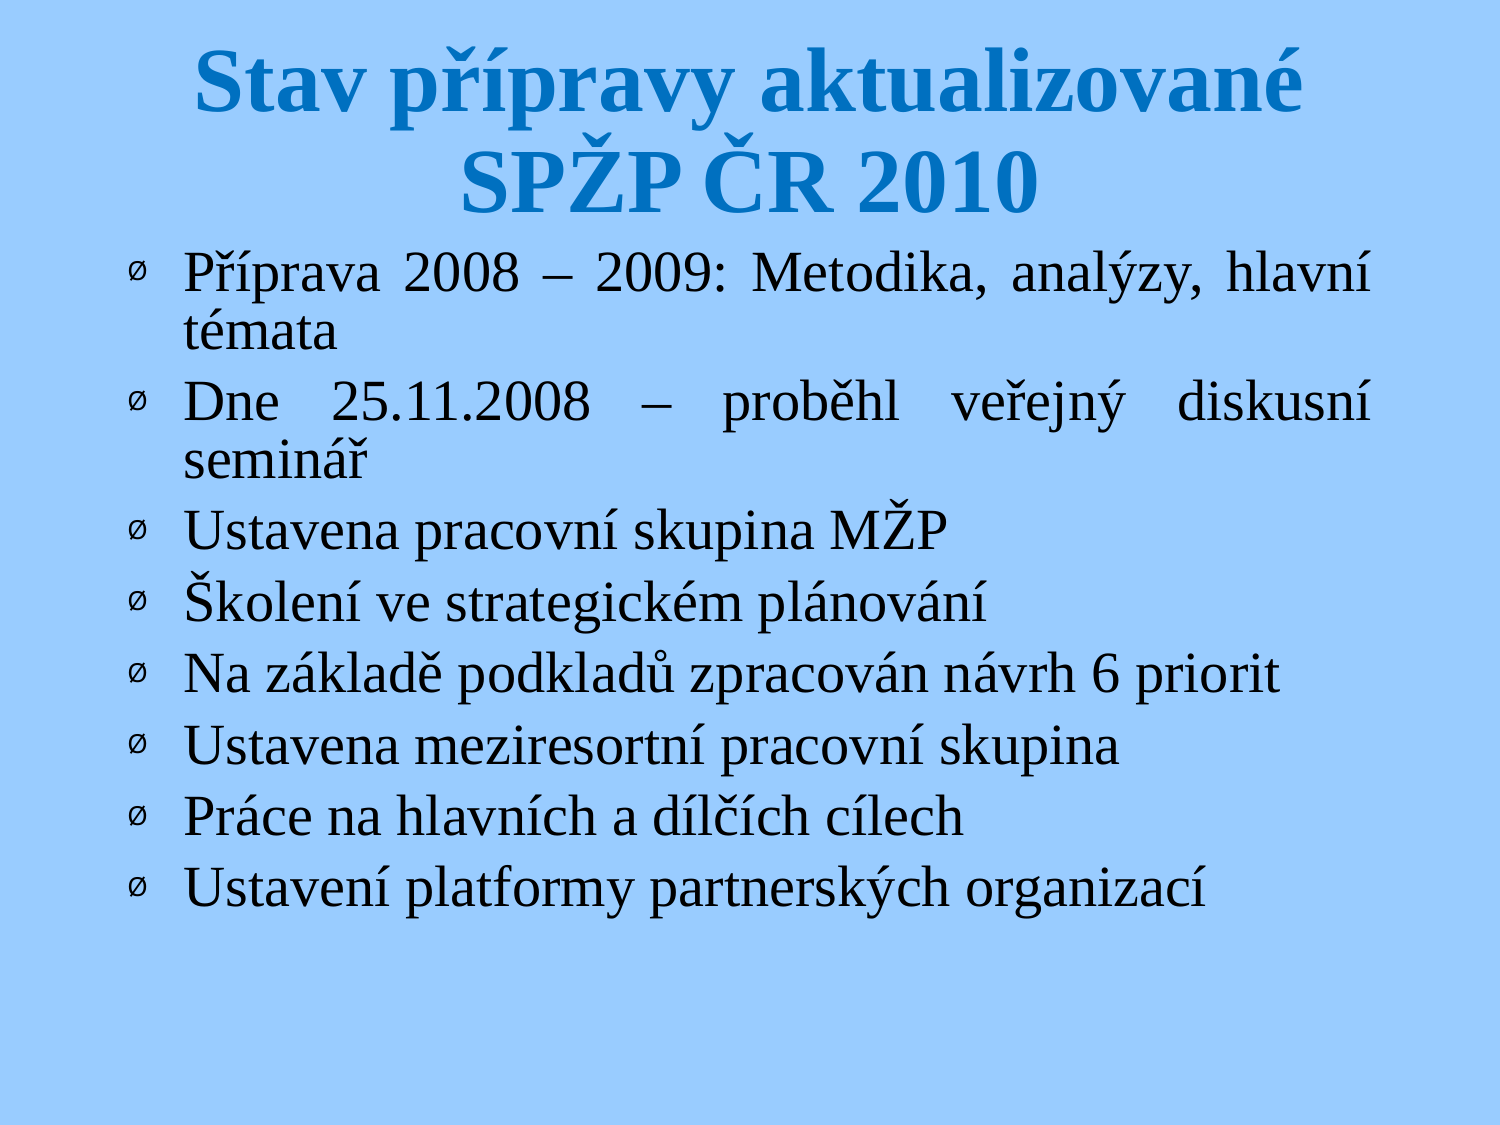

# Stav přípravy aktualizované SPŽP ČR 2010
Příprava 2008 – 2009: Metodika, analýzy, hlavní témata
Dne 25.11.2008 – proběhl veřejný diskusní seminář
Ustavena pracovní skupina MŽP
Školení ve strategickém plánování
Na základě podkladů zpracován návrh 6 priorit
Ustavena meziresortní pracovní skupina
Práce na hlavních a dílčích cílech
Ustavení platformy partnerských organizací